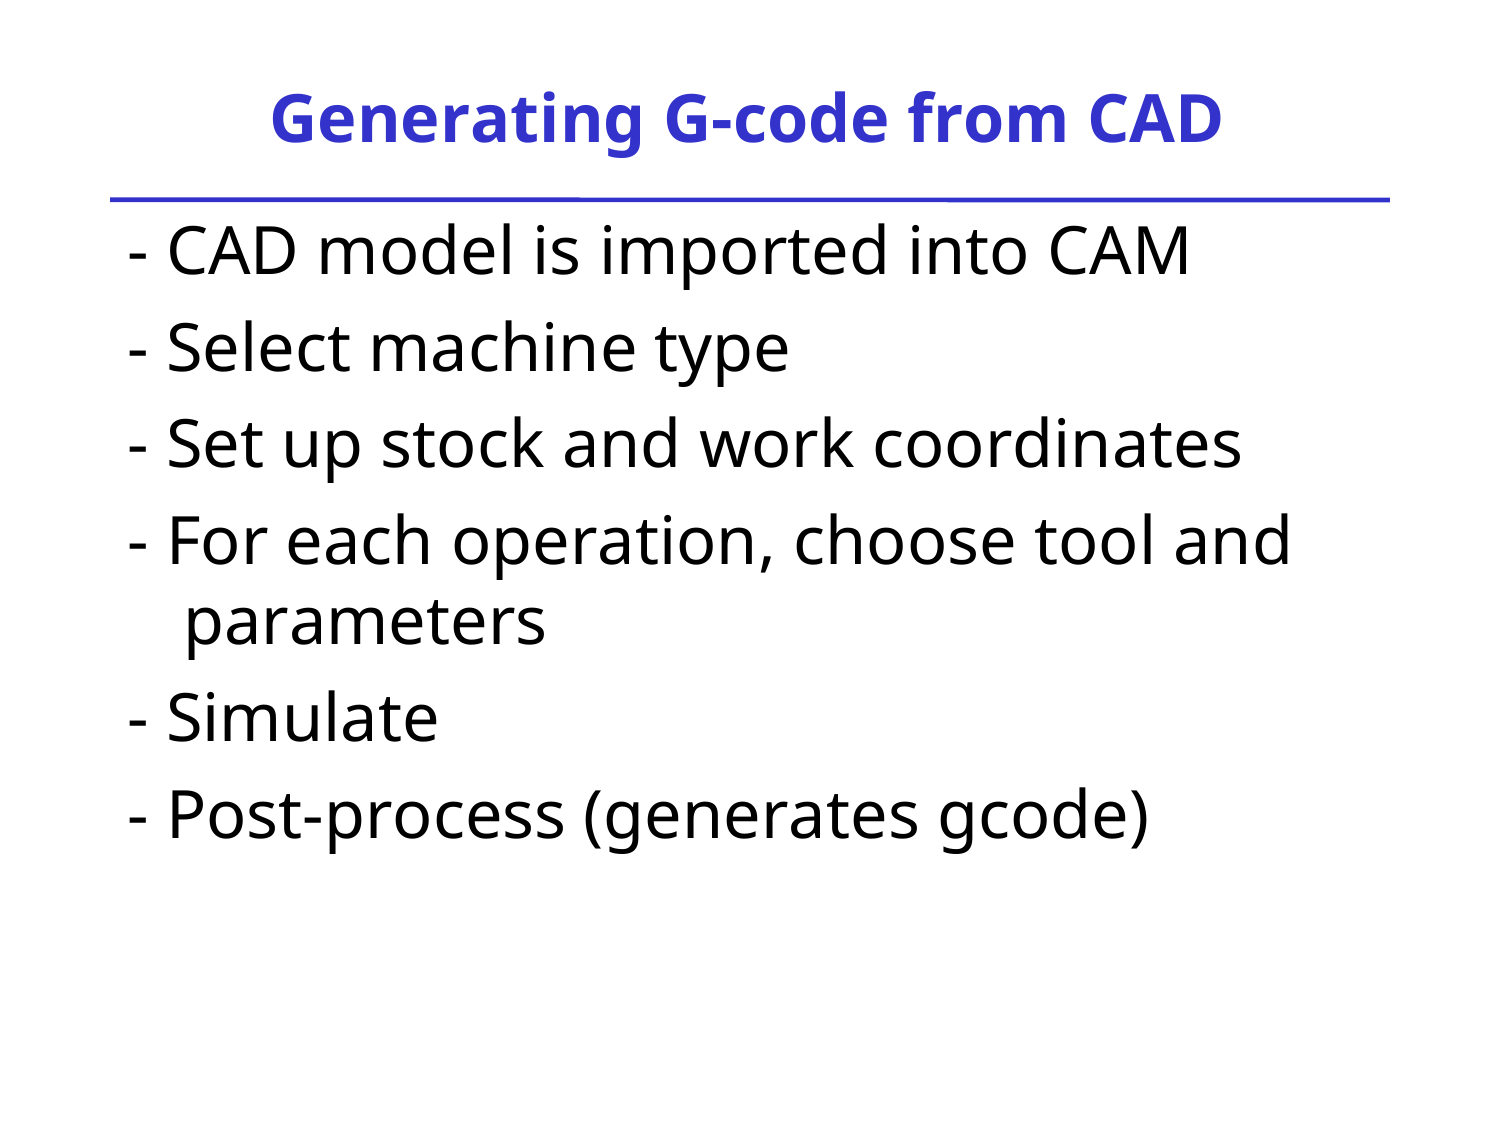

# Generating G-code from CAD
- CAD model is imported into CAM
- Select machine type
- Set up stock and work coordinates
- For each operation, choose tool and parameters
- Simulate
- Post-process (generates gcode)